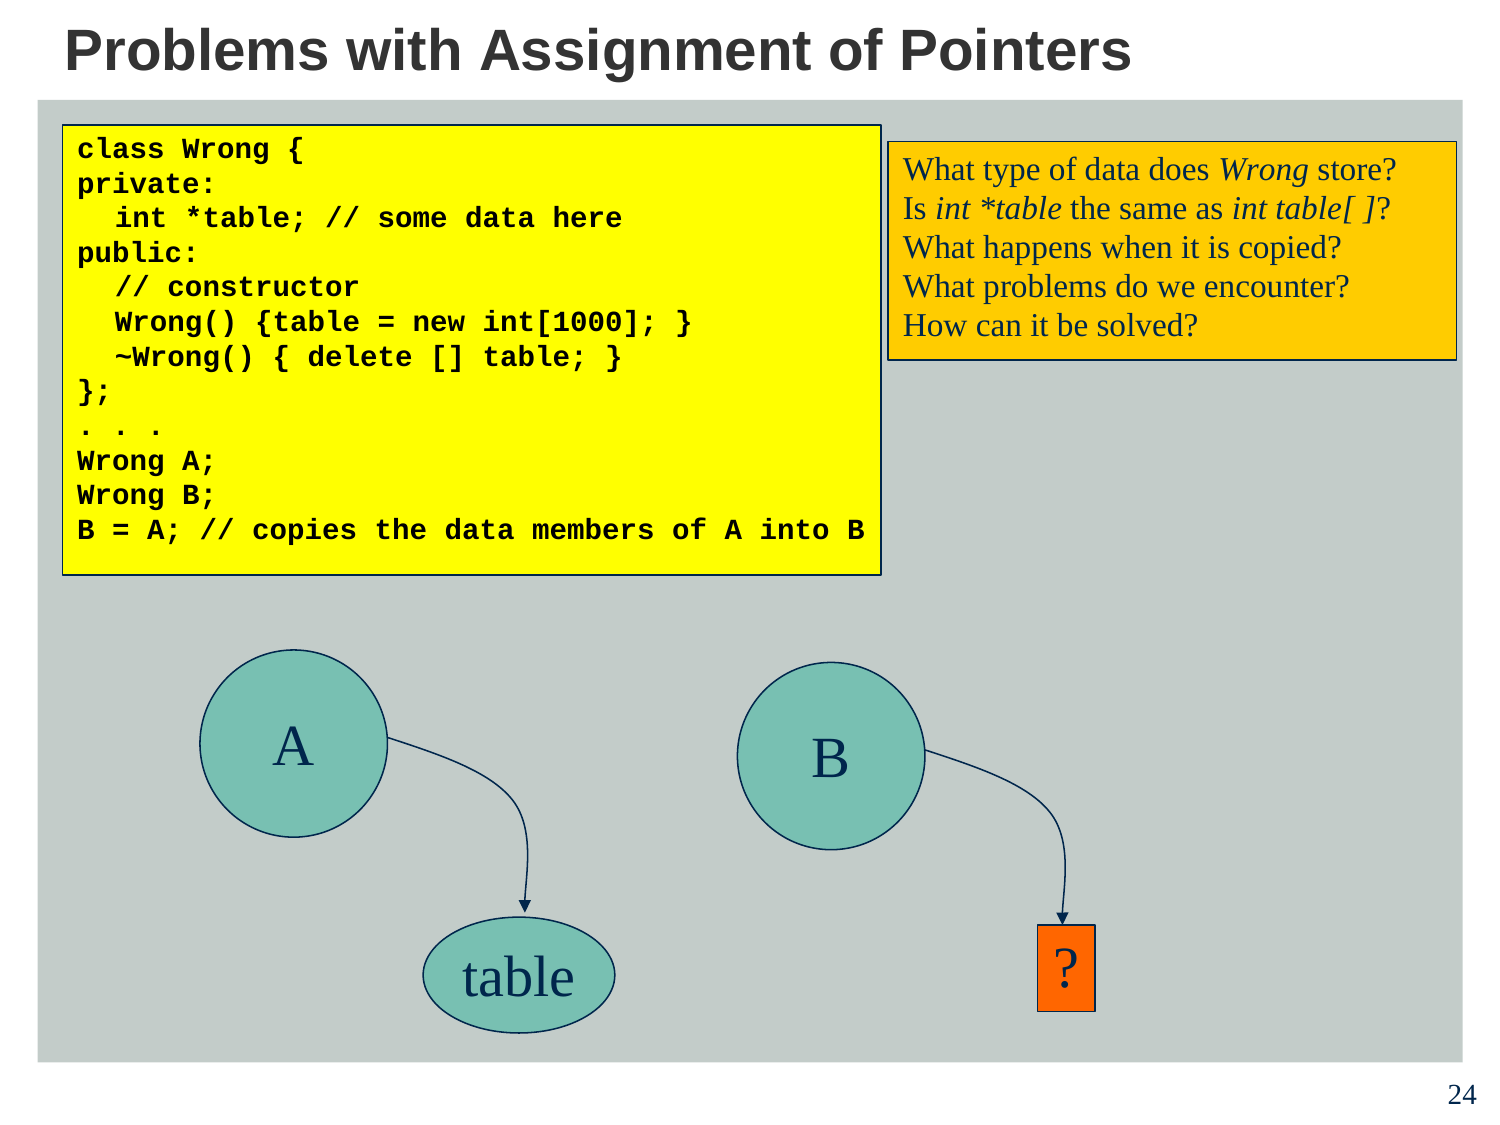

# Problems with Assignment of Pointers
class Wrong {
private:
	int *table; // some data here
public:
	// constructor
	Wrong() {table = new int[1000]; }
	~Wrong() { delete [] table; }
};
. . .
Wrong A;
Wrong B;
B = A; // copies the data members of A into B
What type of data does Wrong store?
Is int *table the same as int table[ ]?
What happens when it is copied?
What problems do we encounter?
How can it be solved?
A
B
table
?